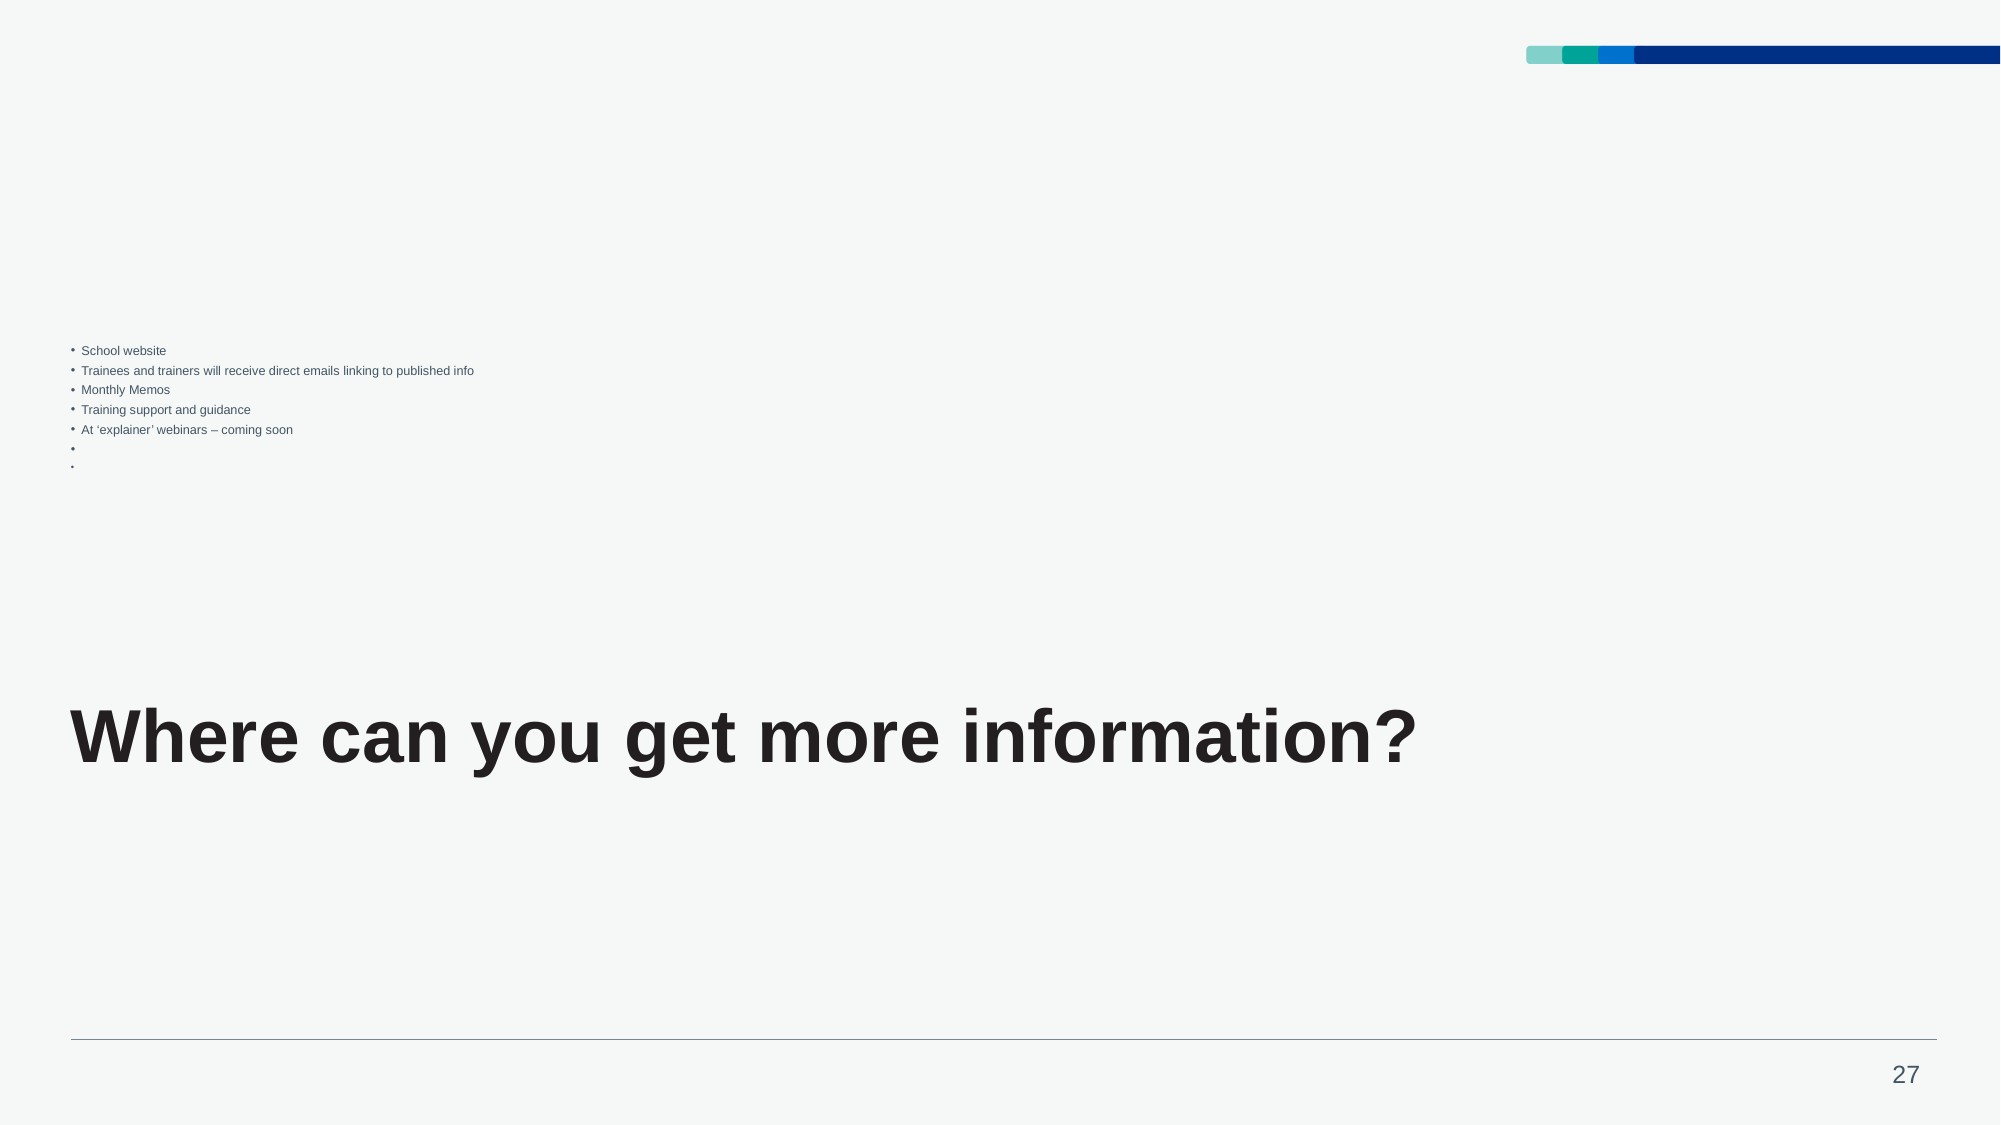

School website
Trainees and trainers will receive direct emails linking to published info
Monthly Memos
Training support and guidance
At ‘explainer’ webinars – coming soon
# Where can you get more information?